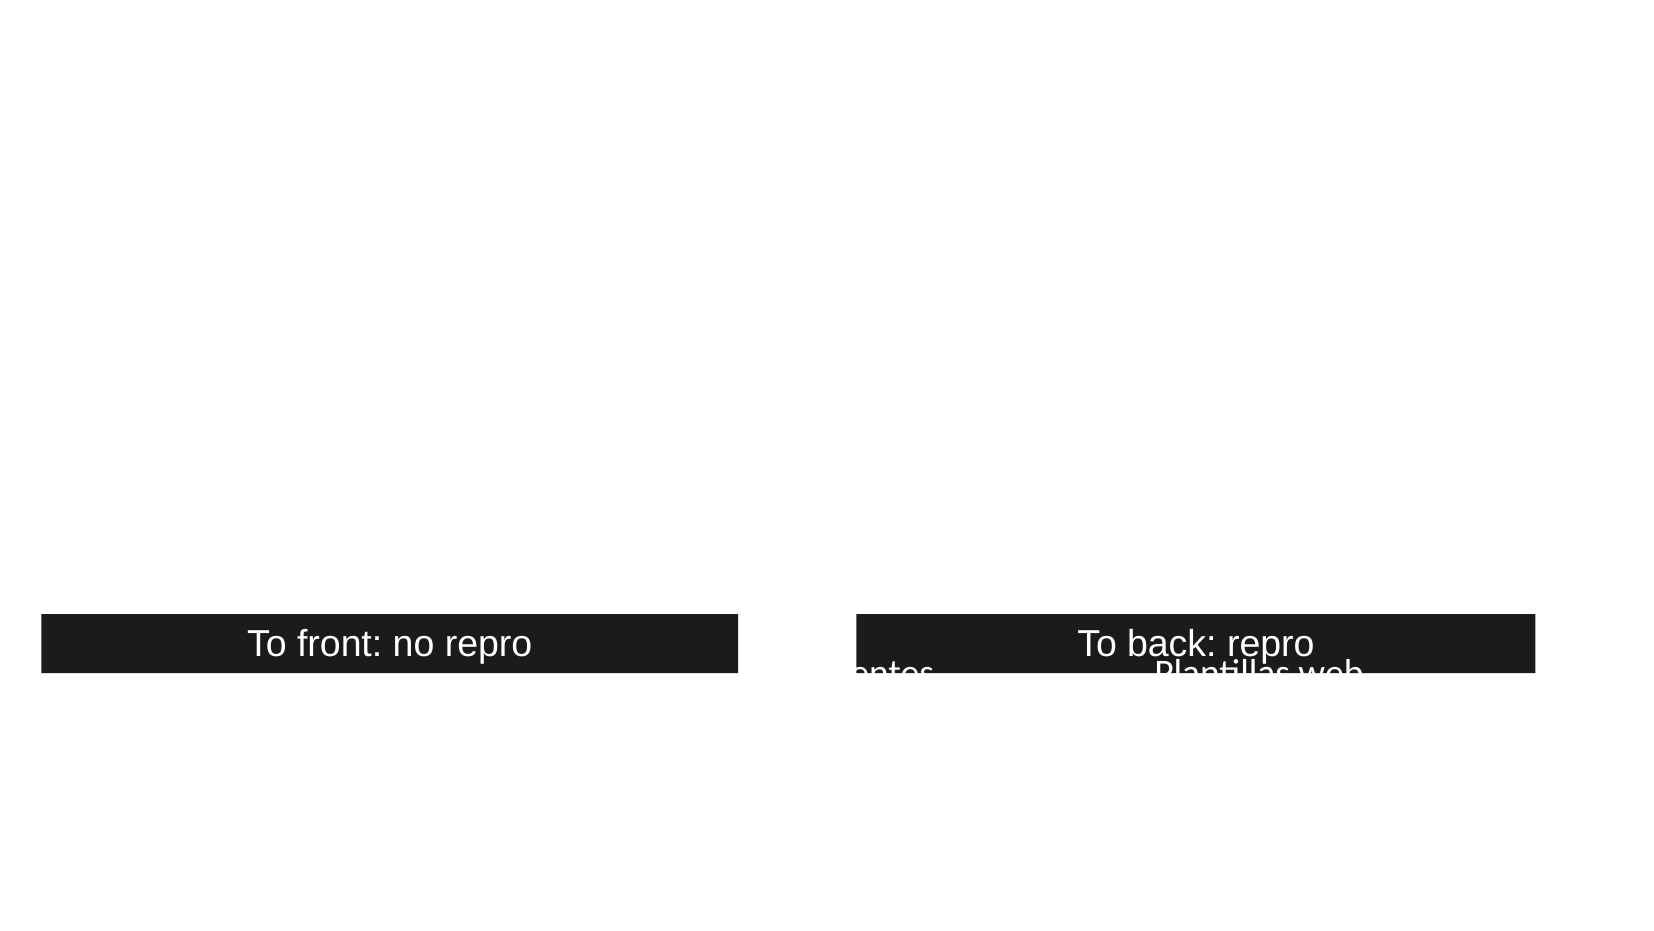

To front: no repro
To back: repro
Fondos de pantalla Plantillas Existentes Plantillas web